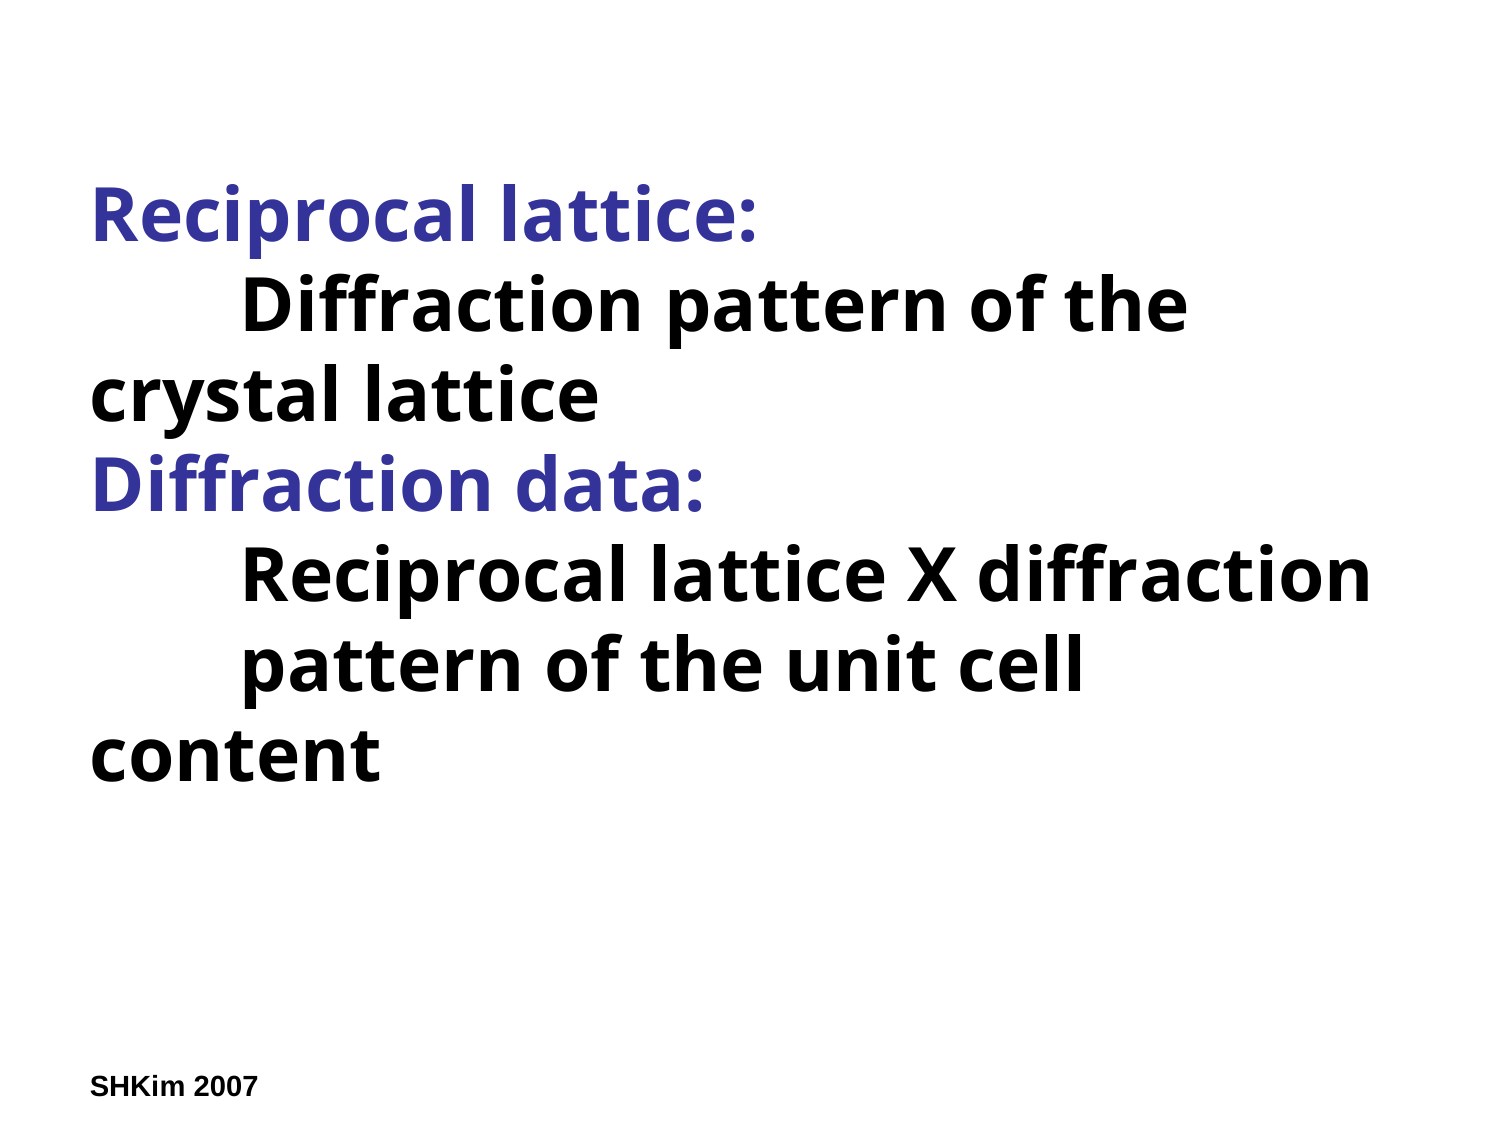

# Reciprocal lattice: Diffraction pattern of the 	crystal lattice Diffraction data: Reciprocal lattice X diffraction 	pattern of the unit cell 	content